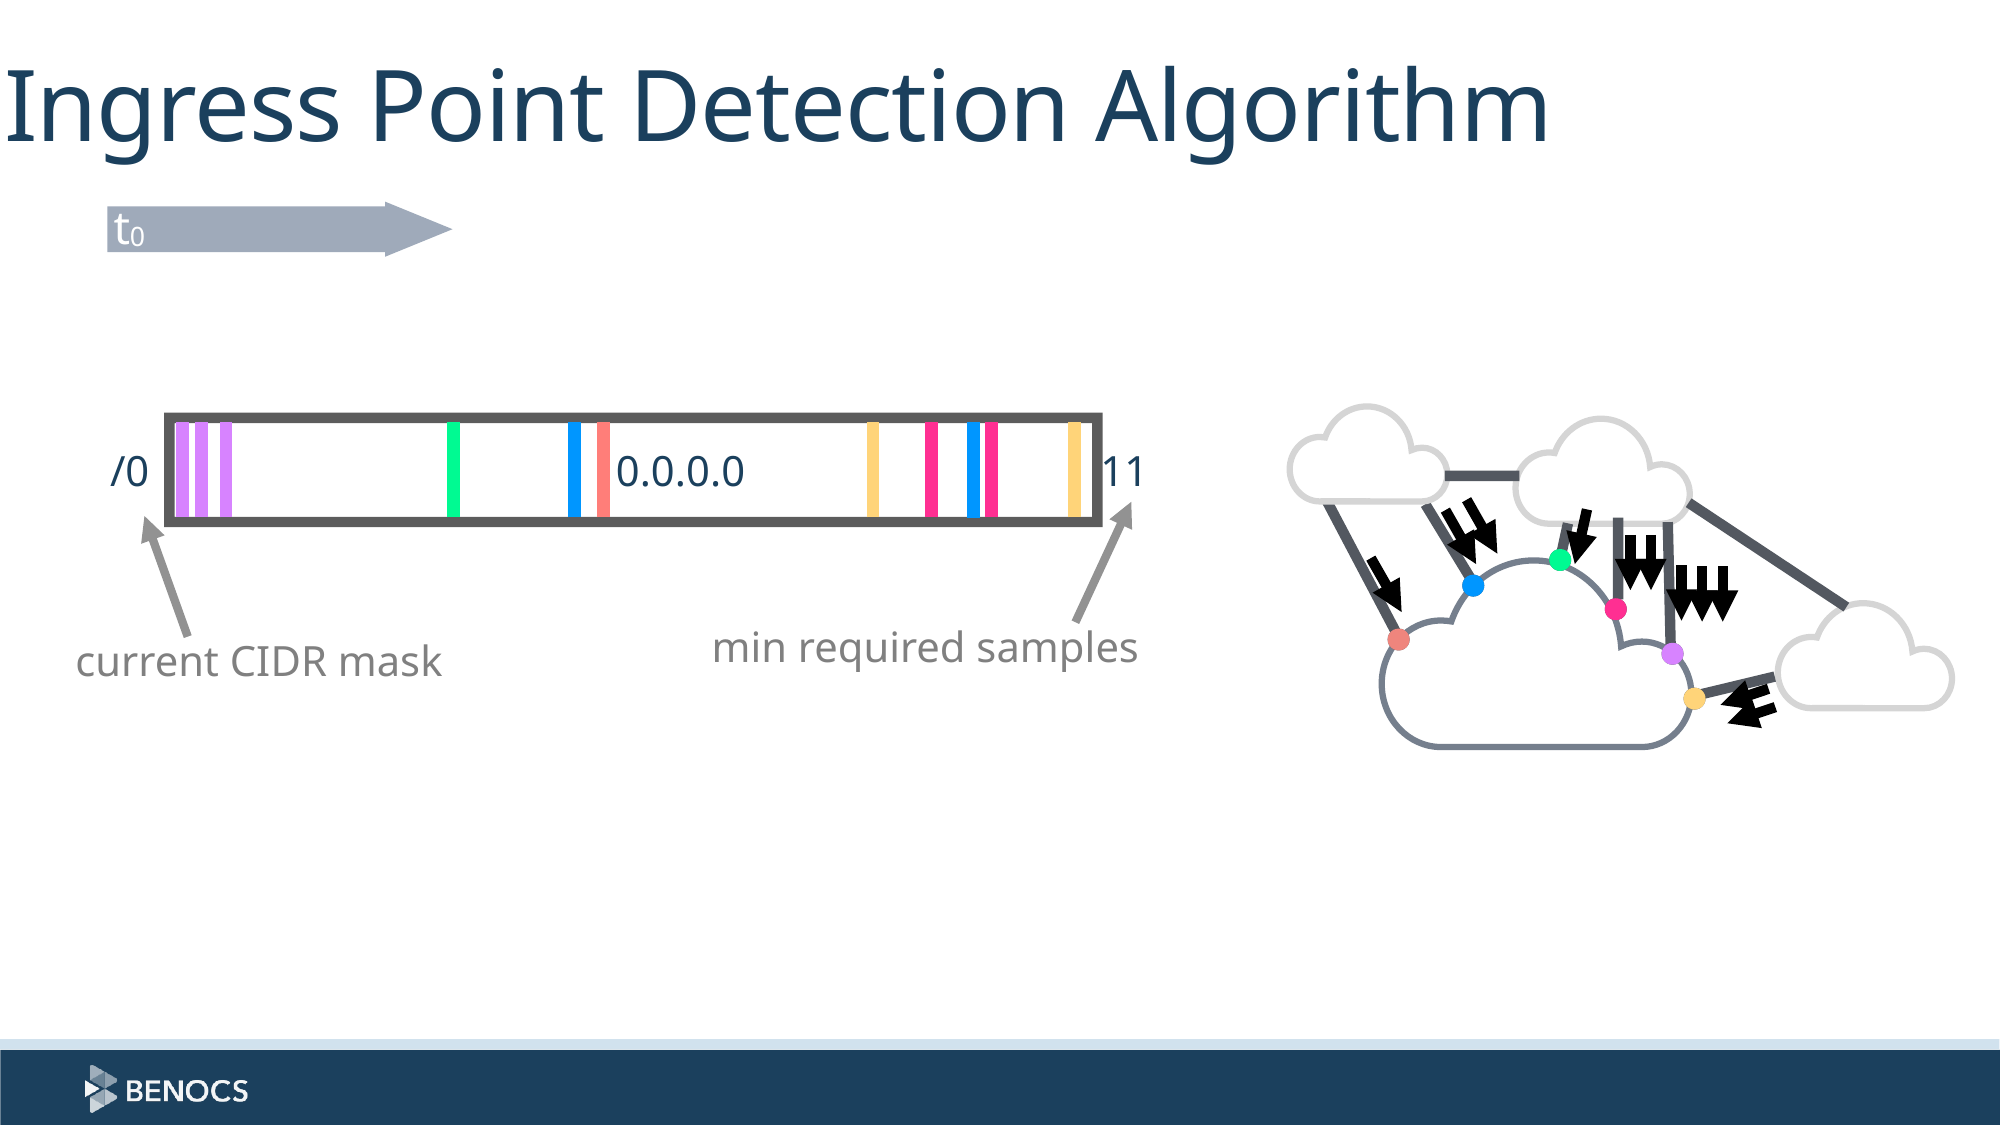

# Ingress Point Detection Algorithm
t0
/0
0.0.0.0
11
min required samples
current CIDR mask